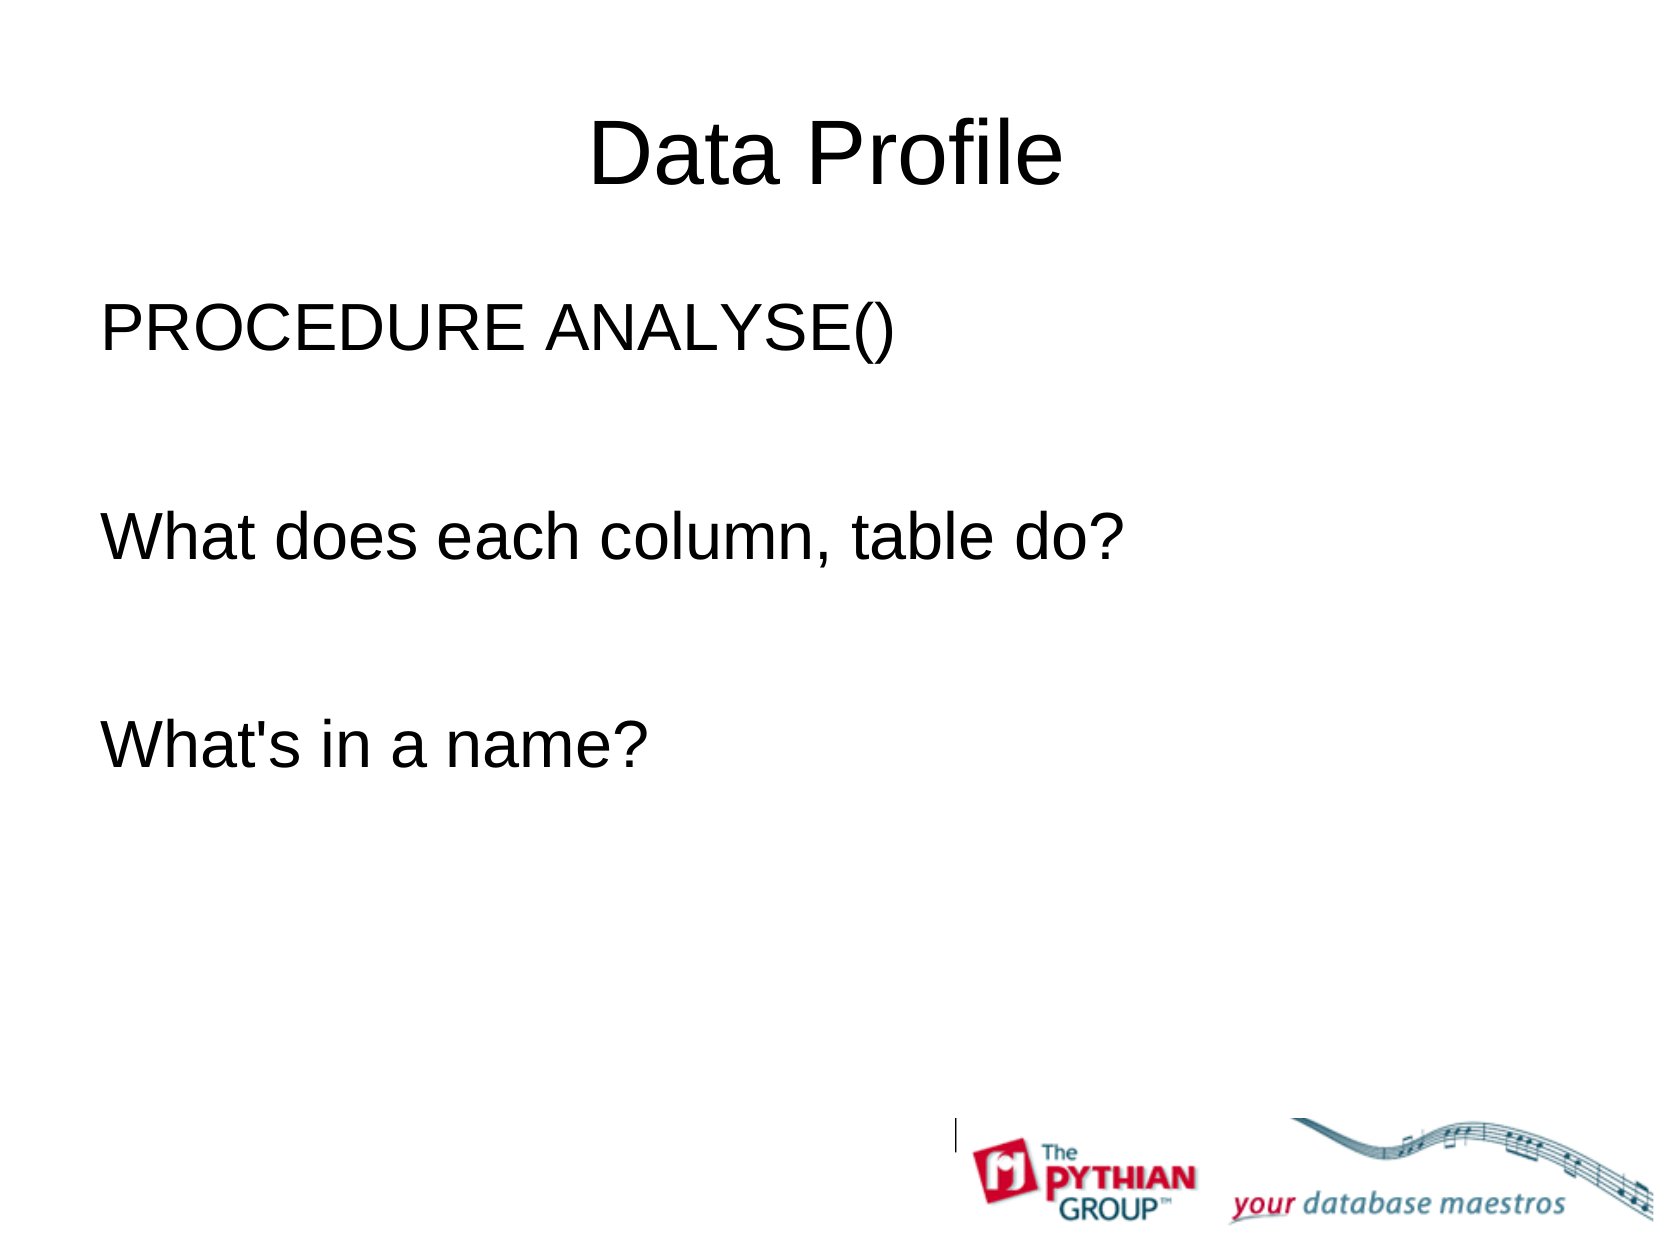

# Data Profile
PROCEDURE ANALYSE()
What does each column, table do?
What's in a name?